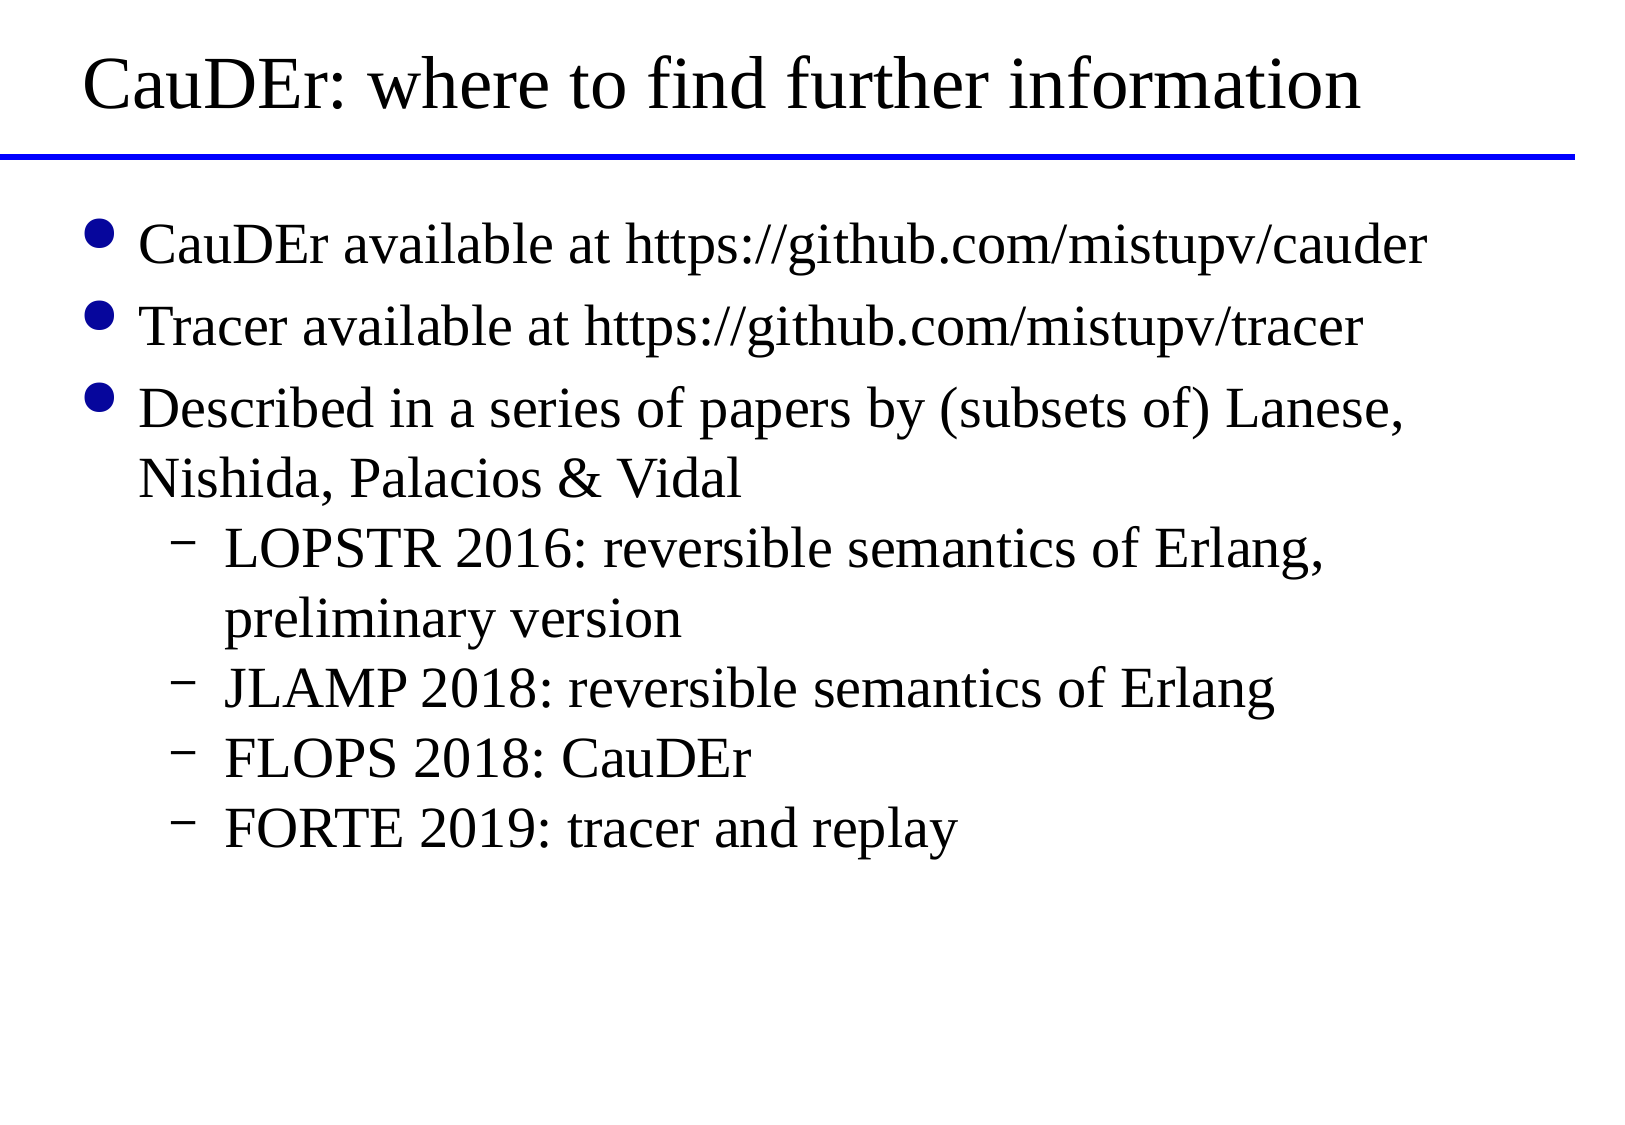

# CauDEr: where to find further information
CauDEr available at https://github.com/mistupv/cauder
Tracer available at https://github.com/mistupv/tracer
Described in a series of papers by (subsets of) Lanese, Nishida, Palacios & Vidal
LOPSTR 2016: reversible semantics of Erlang, preliminary version
JLAMP 2018: reversible semantics of Erlang
FLOPS 2018: CauDEr
FORTE 2019: tracer and replay